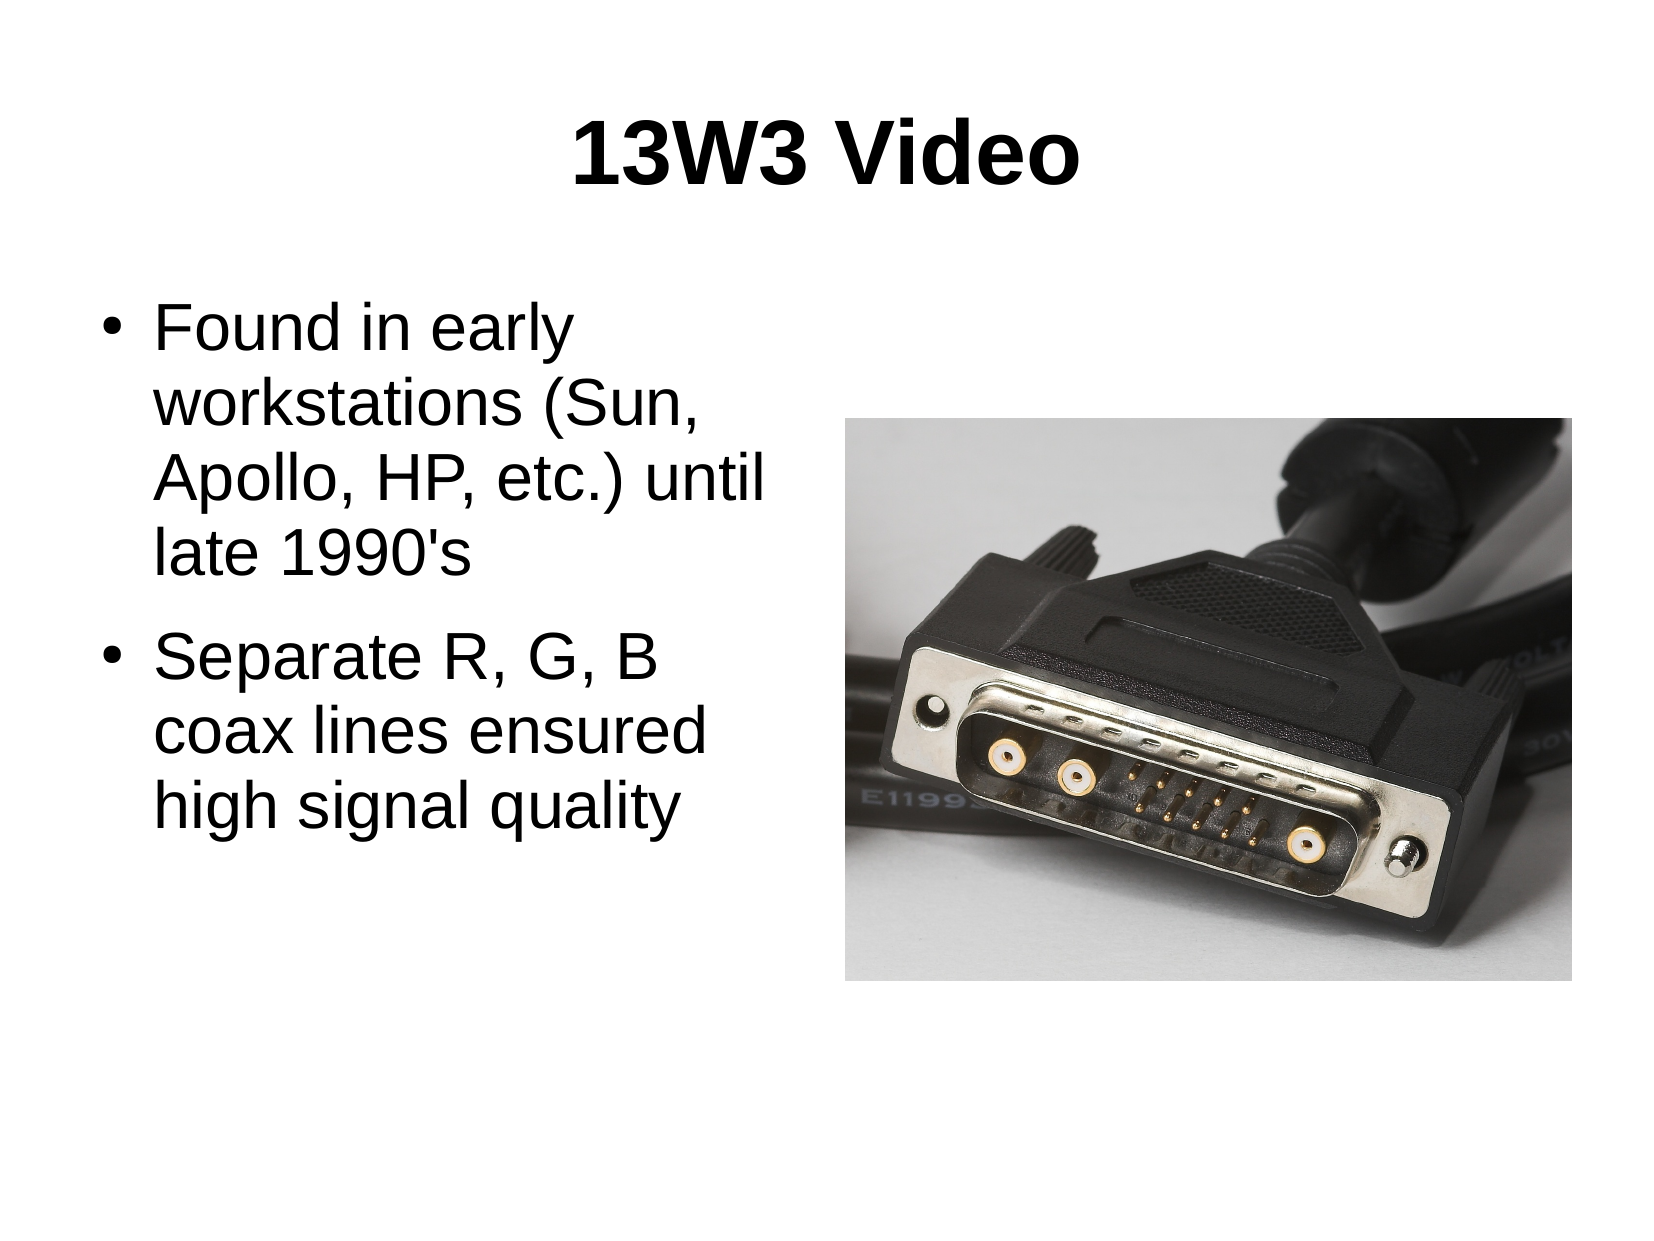

# 13W3 Video
Found in early workstations (Sun, Apollo, HP, etc.) until late 1990's
Separate R, G, B coax lines ensured high signal quality